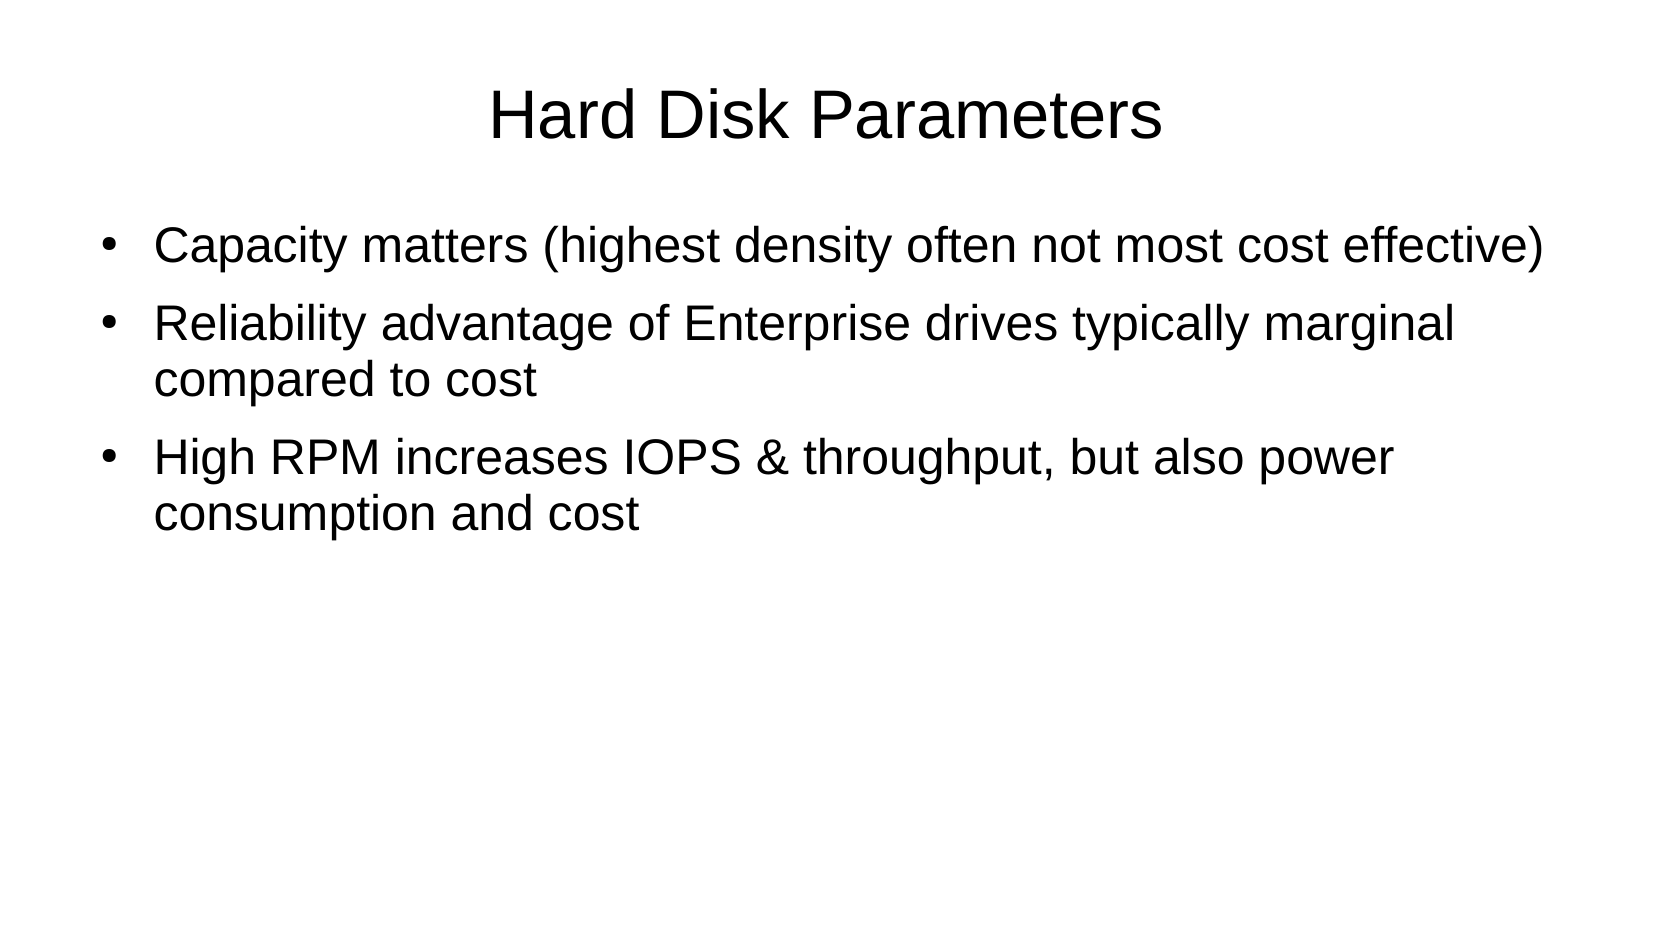

# Hard Disk Parameters
Capacity matters (highest density often not most cost effective)
Reliability advantage of Enterprise drives typically marginal compared to cost
High RPM increases IOPS & throughput, but also power consumption and cost